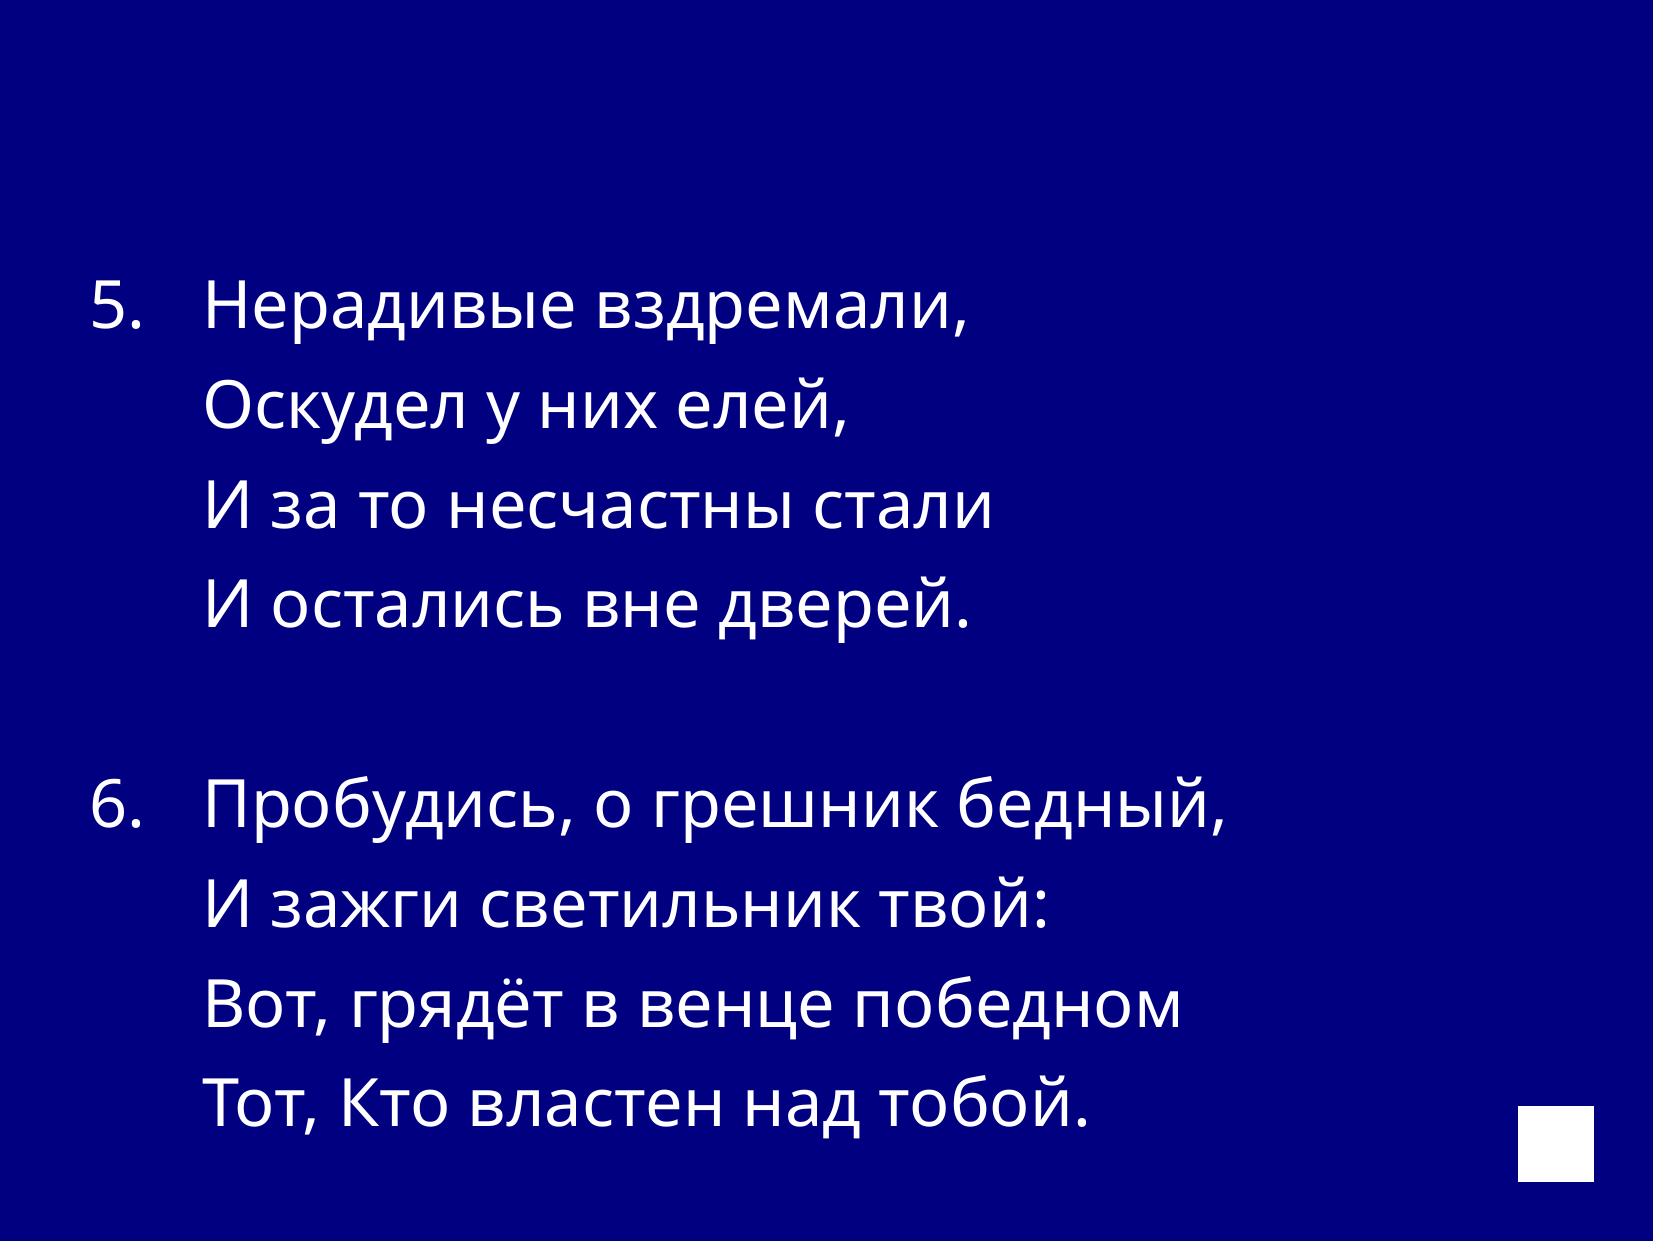

5.	Нерадивые вздремали,
	Оскудел у них елей,
	И за то несчастны стали
	И остались вне дверей.
6.	Пробудись, о грешник бедный,
	И зажги светильник твой:
	Вот, грядёт в венце победном
	Тот, Кто властен над тобой.